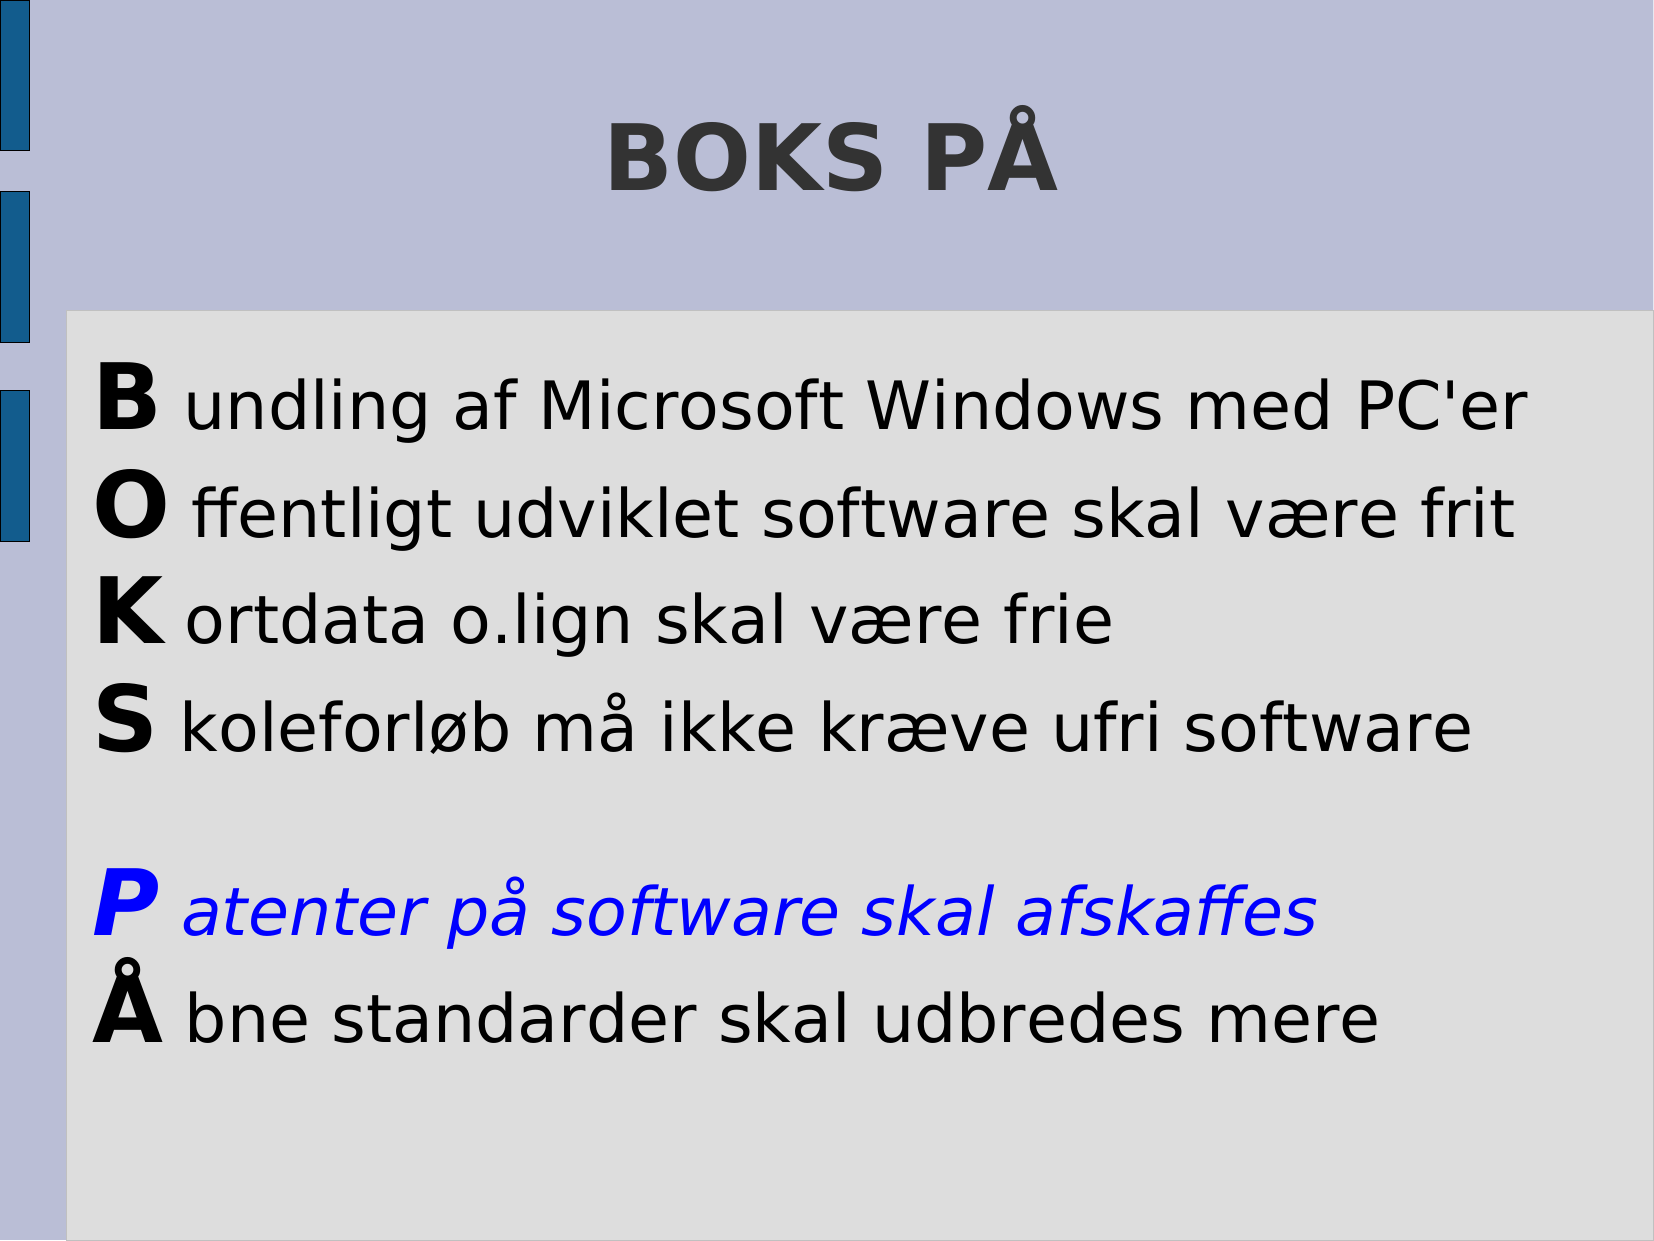

# BOKS PÅ
B undling af Microsoft Windows med PC'er
O ffentligt udviklet software skal være frit
K ortdata o.lign skal være frie
S koleforløb må ikke kræve ufri software
P atenter på software skal afskaffes
Å bne standarder skal udbredes mere